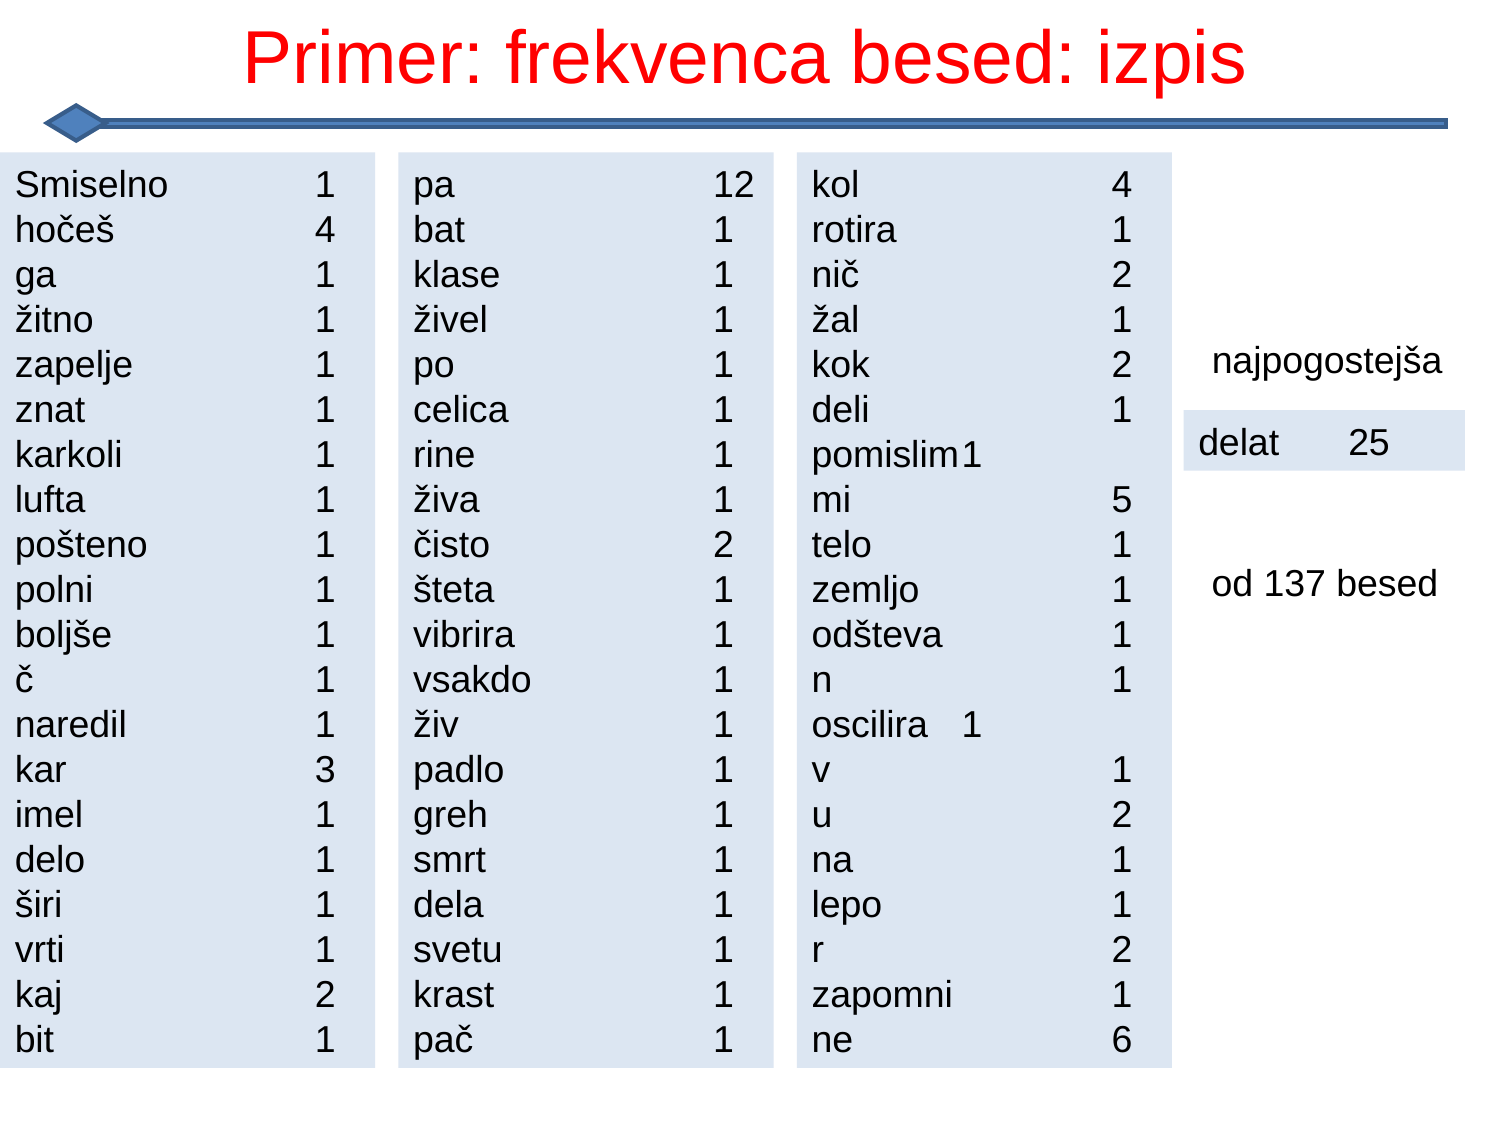

# Primer: frekvenca besed: izpis
Smiselno	1
hočeš		4
ga		1
žitno		1
zapelje		1
znat		1
karkoli		1
lufta		1
pošteno		1
polni		1
boljše		1
č		1
naredil		1
kar		3
imel		1
delo		1
širi		1
vrti		1
kaj		2
bit		1
pa		12
bat		1
klase		1
živel		1
po		1
celica		1
rine		1
živa		1
čisto		2
šteta		1
vibrira		1
vsakdo		1
živ		1
padlo		1
greh		1
smrt		1
dela		1
svetu		1
krast		1
pač		1
kol		4
rotira		1
nič		2
žal		1
kok		2
deli		1
pomislim	1
mi		5
telo		1
zemljo		1
odšteva		1
n		1
oscilira	1
v		1
u		2
na		1
lepo		1
r		2
zapomni		1
ne		6
najpogostejša
delat	25
od 137 besed